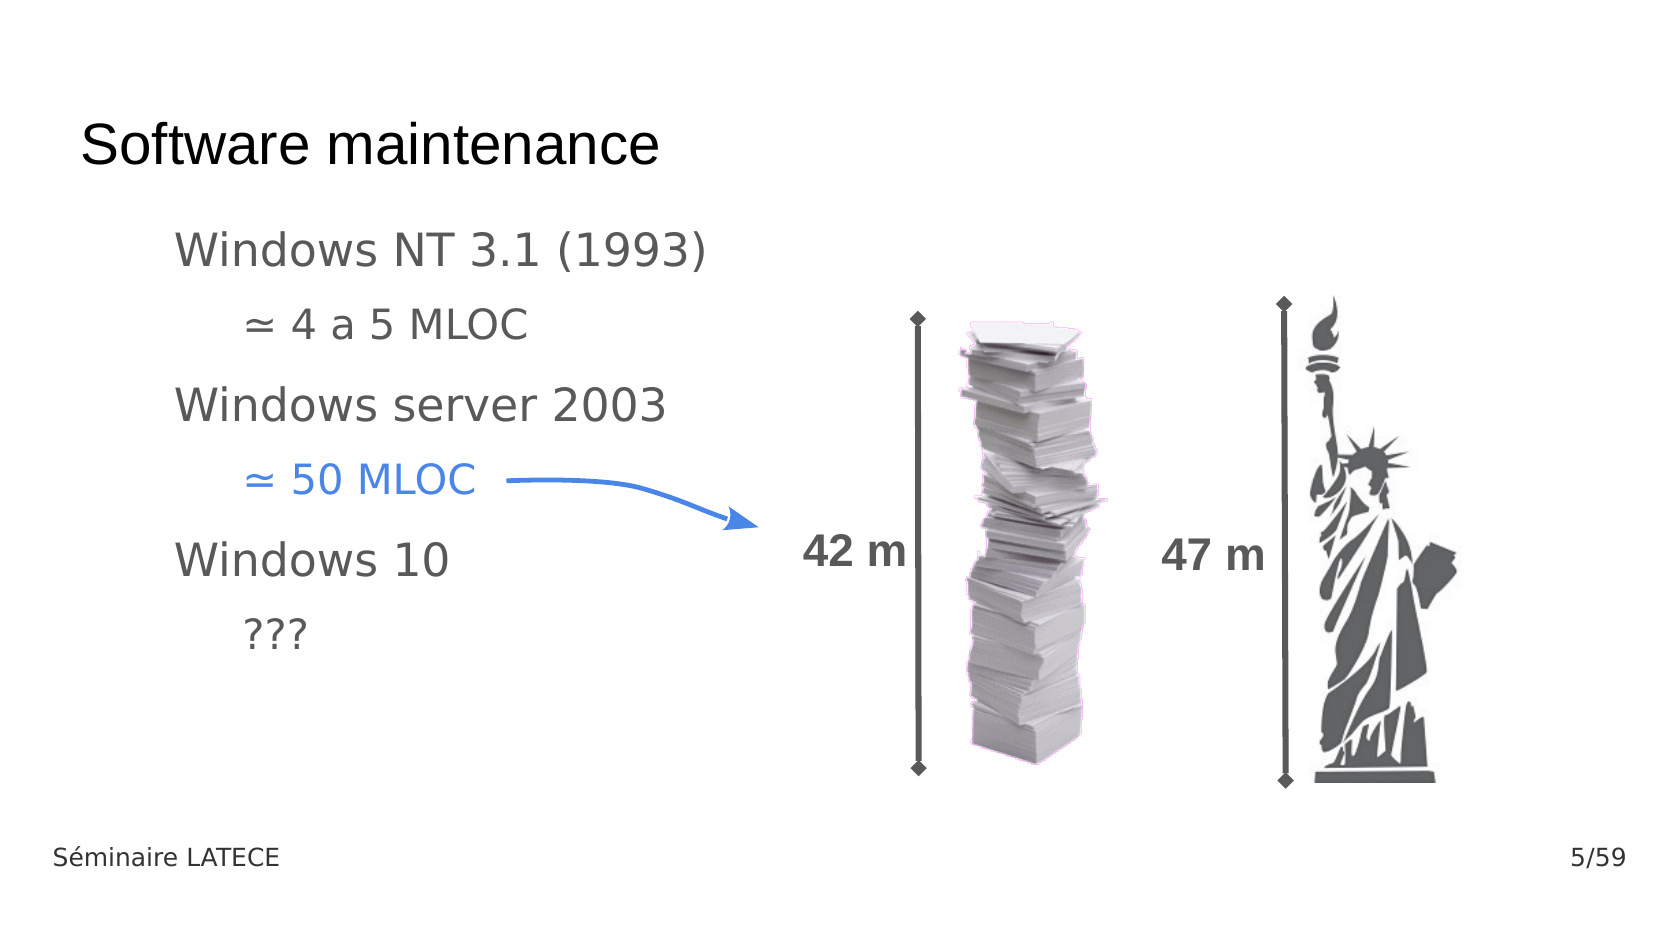

# Software maintenance
Windows NT 3.1 (1993)
≃ 4 a 5 MLOC
Windows server 2003
≃ 50 MLOC
Windows 10
???
42 m
47 m